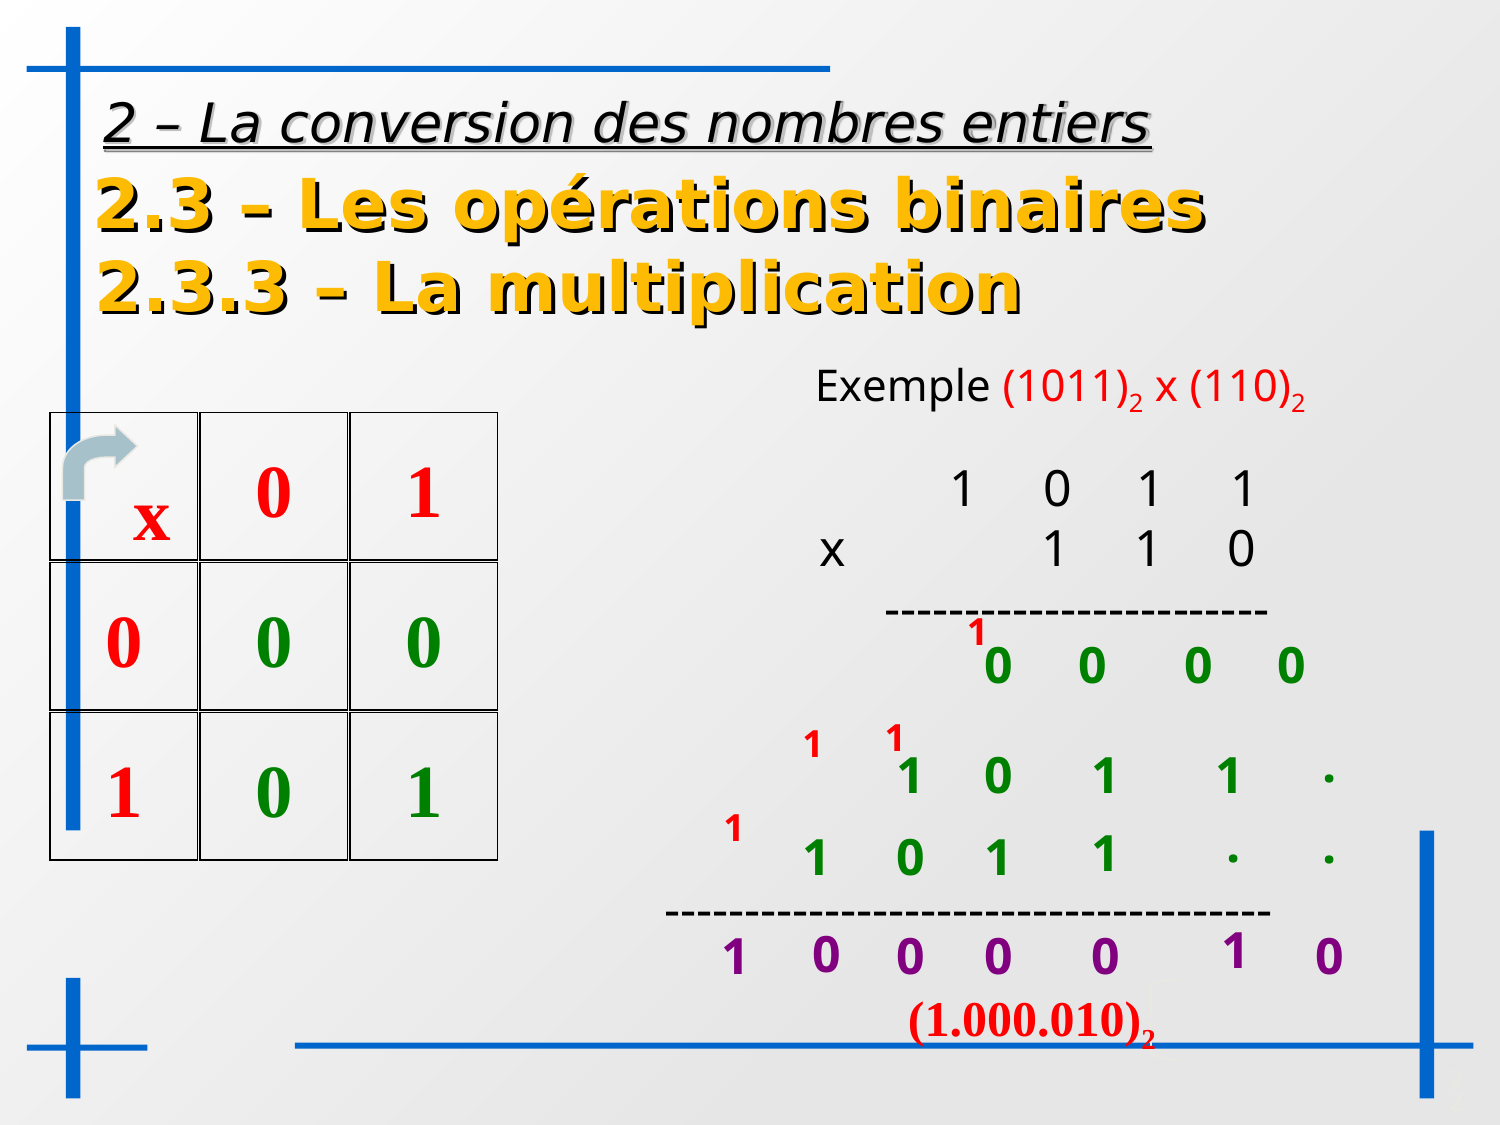

# 2 – La conversion des nombres entiers
2.3 – Les opérations binaires
2.3.3 – La multiplication
Exemple (1011)2 x (110)2
 x
0
1
0
1
 1 0 1 1
 x 1 1 0
 ------------------------
0
0
1
0 0 0 0
1
0
1
1
 .
1
0
1
1
1
 .
 .
1
1
0
1
--------------------------------------
1
0
1
0
0
0
0
(1.000.010)2